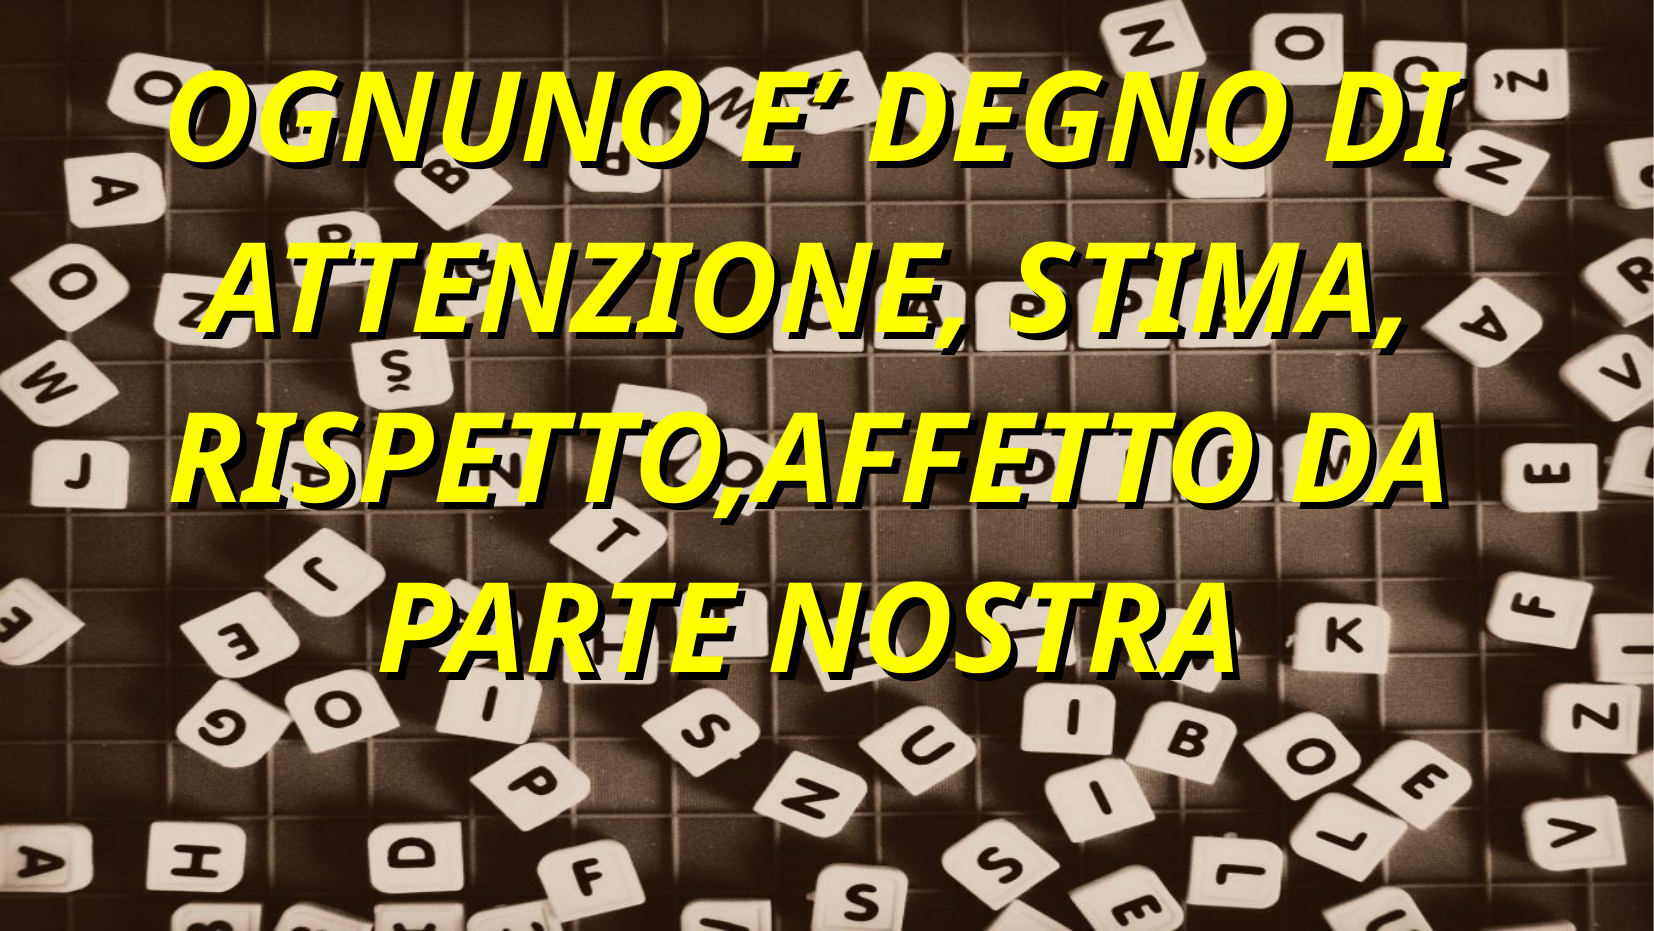

OGNUNO E’ DEGNO DI ATTENZIONE, STIMA, RISPETTO,AFFETTO DA PARTE NOSTRA